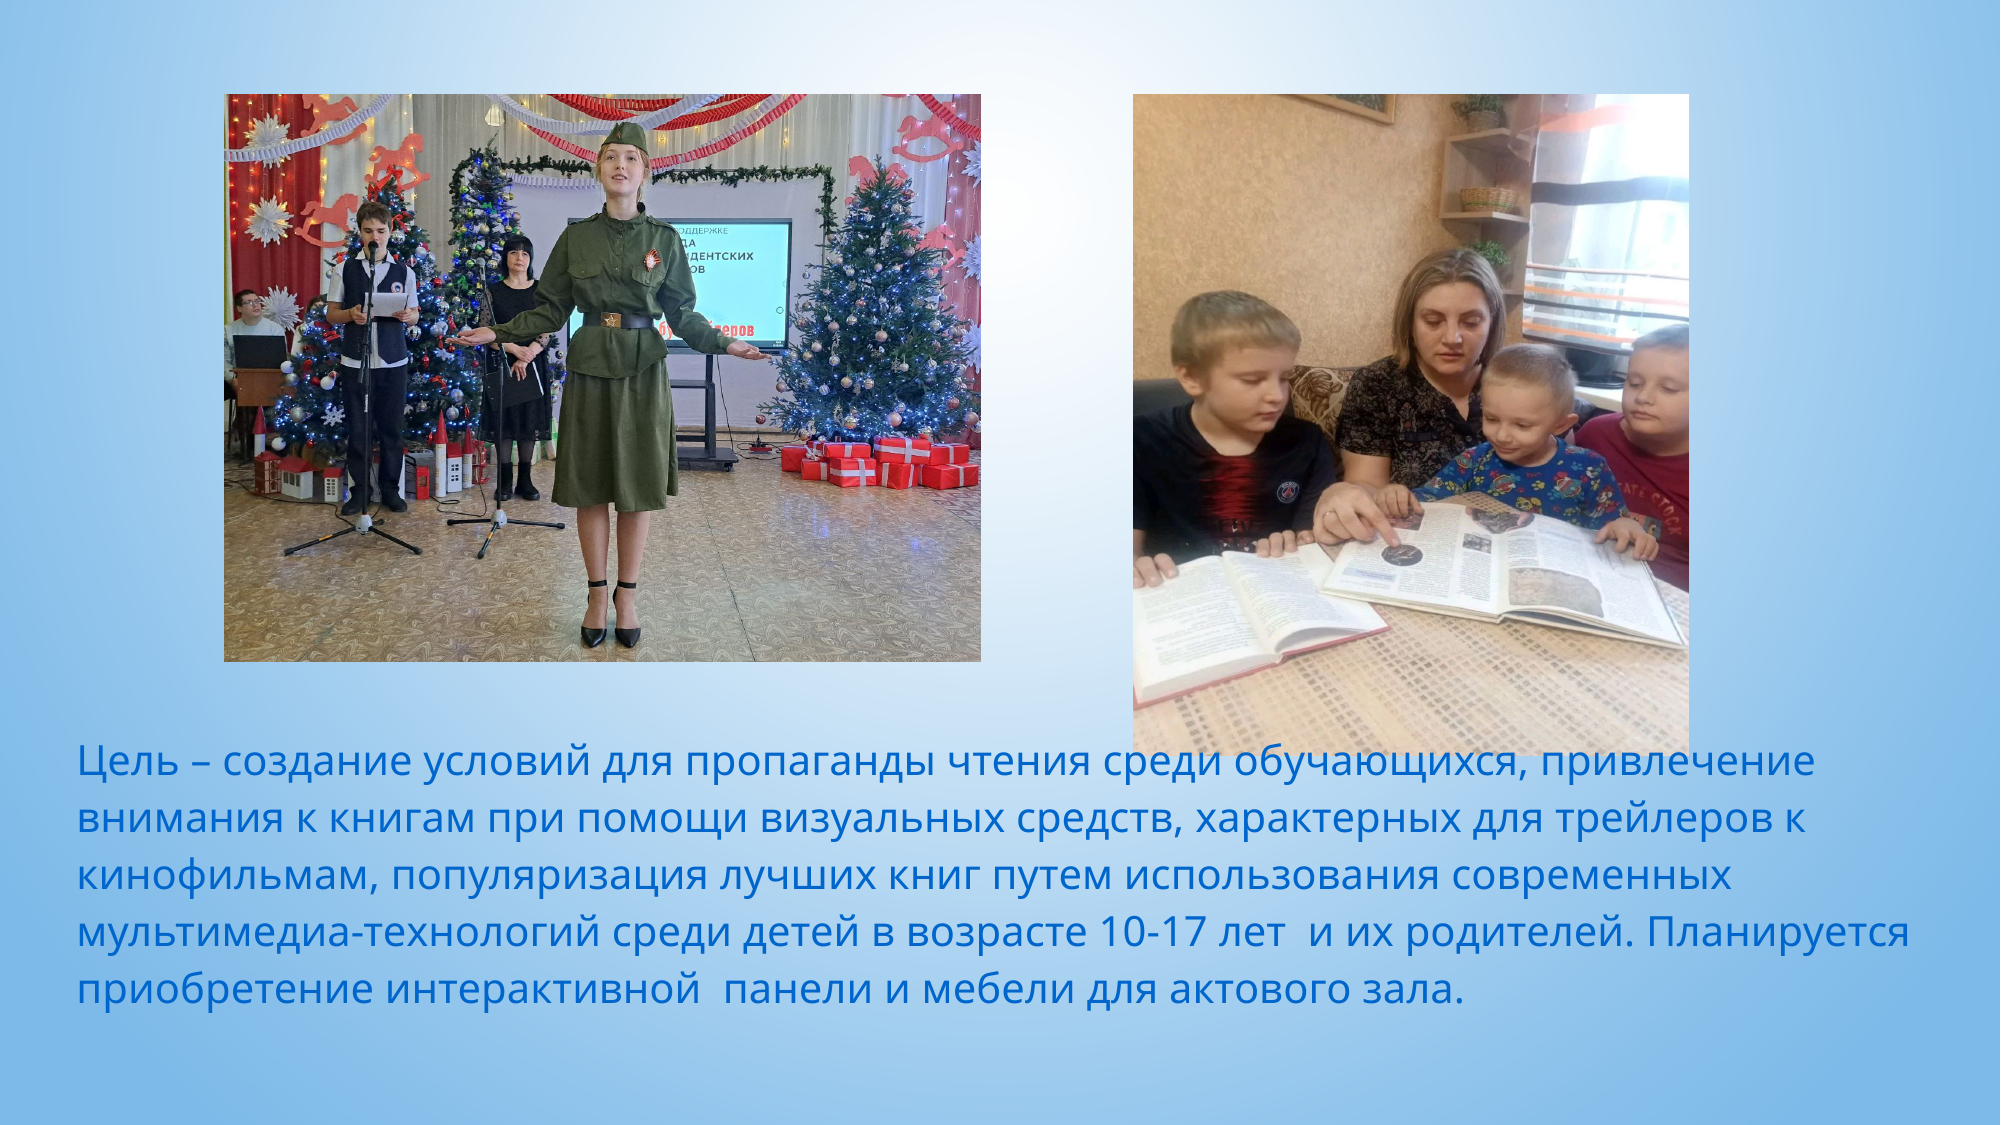

#
Цель – создание условий для пропаганды чтения среди обучающихся, привлечение внимания к книгам при помощи визуальных средств, характерных для трейлеров к кинофильмам, популяризация лучших книг путем использования современных мультимедиа-технологий среди детей в возрасте 10-17 лет и их родителей. Планируется приобретение интерактивной панели и мебели для актового зала.